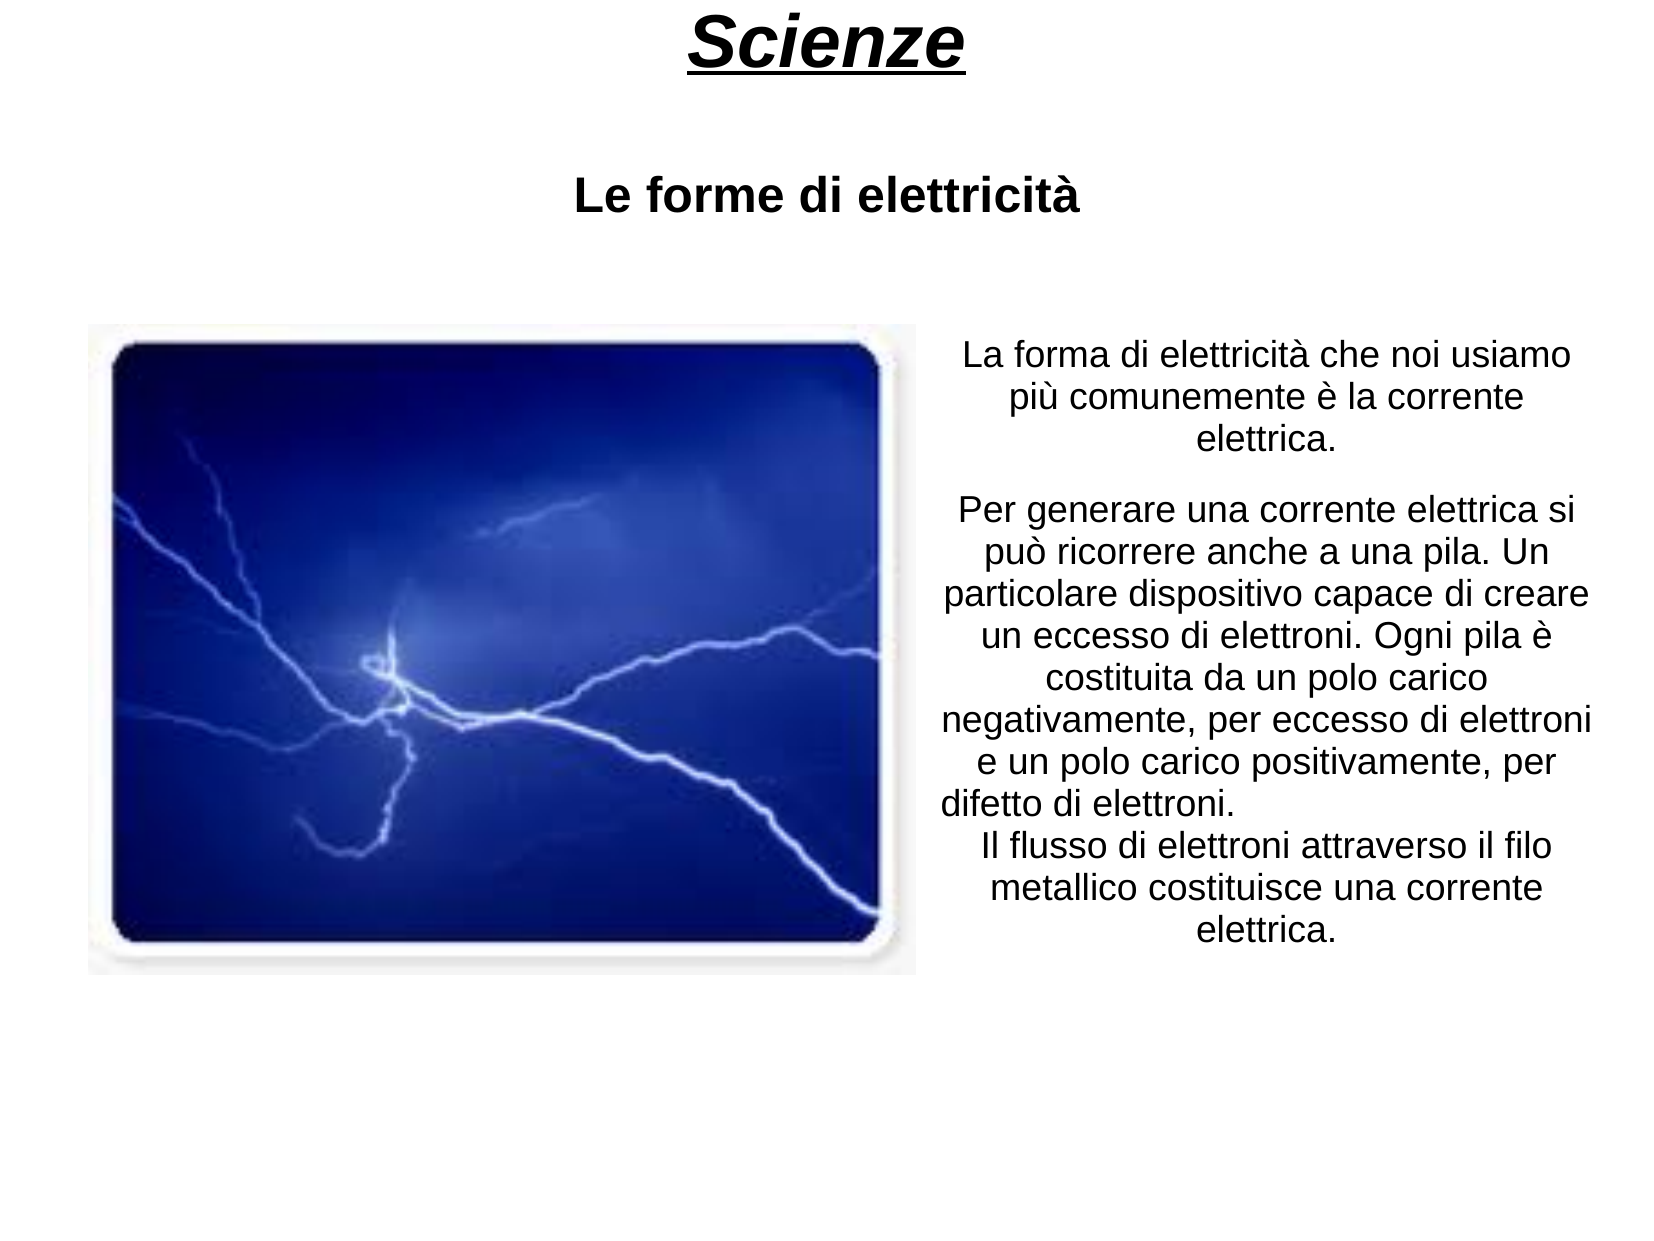

# Scienze Le forme di elettricità
La forma di elettricità che noi usiamo più comunemente è la corrente elettrica.
Per generare una corrente elettrica si può ricorrere anche a una pila. Un particolare dispositivo capace di creare un eccesso di elettroni. Ogni pila è costituita da un polo carico negativamente, per eccesso di elettroni e un polo carico positivamente, per difetto di elettroni. Il flusso di elettroni attraverso il filo metallico costituisce una corrente elettrica.